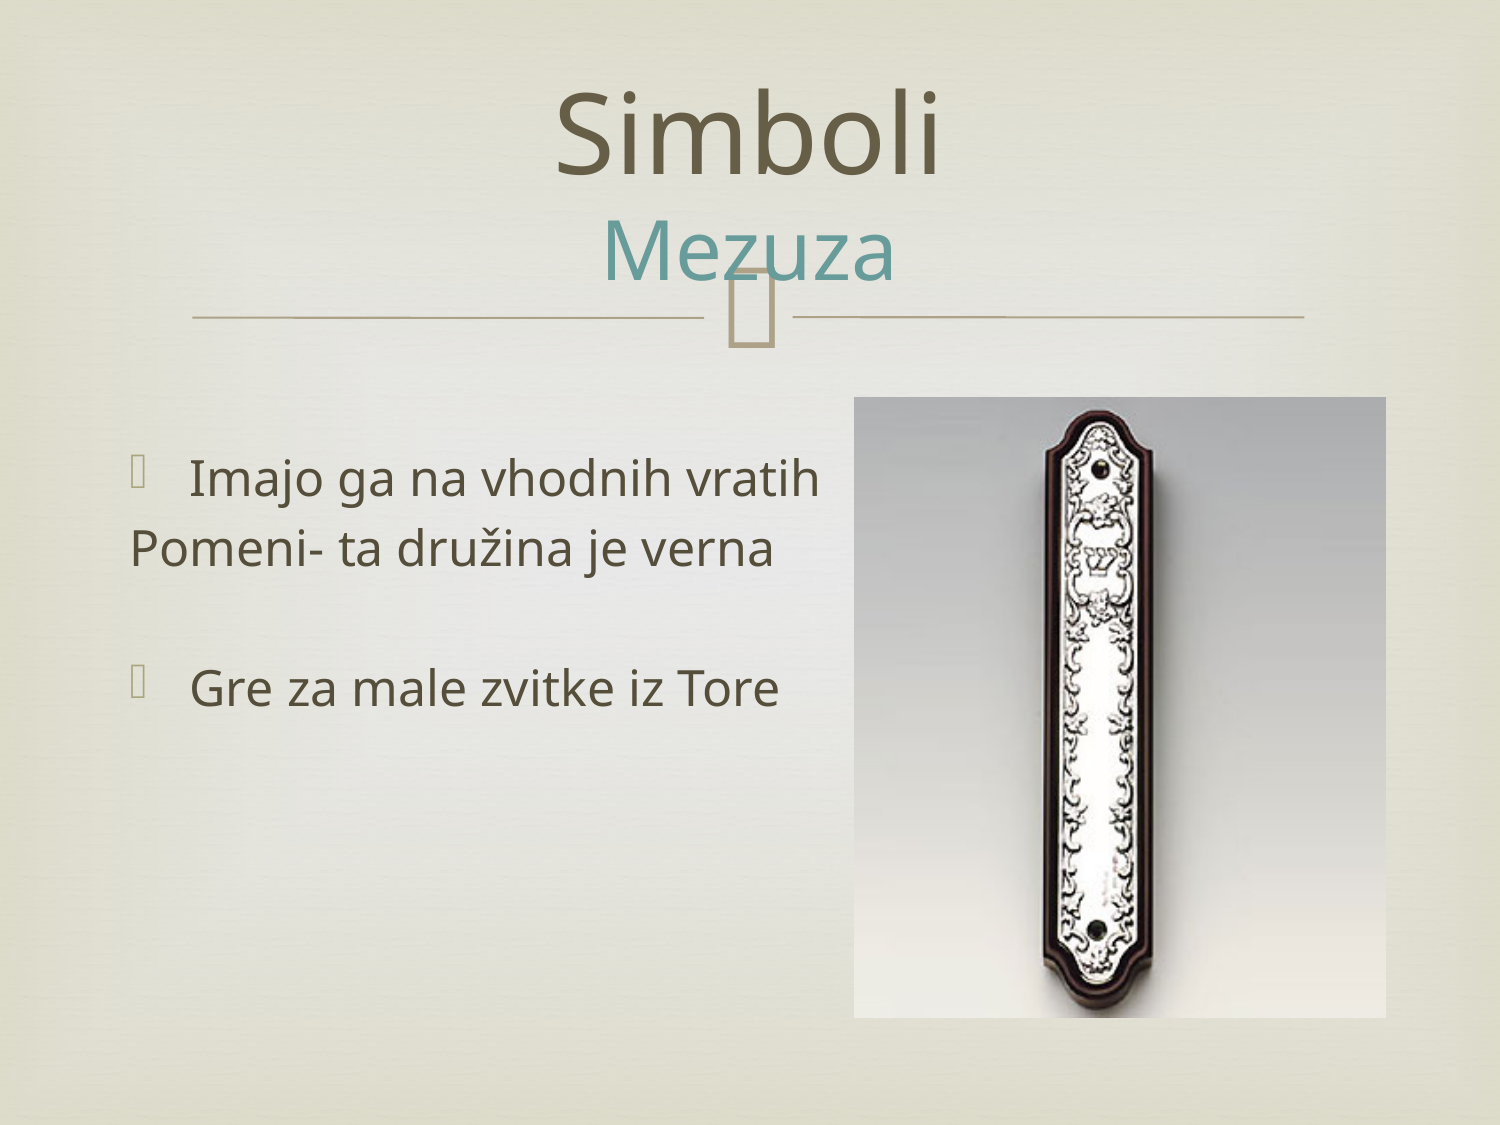

Simboli
Mezuza
# Imajo ga na vhodnih vratih
Pomeni- ta družina je verna
Gre za male zvitke iz Tore